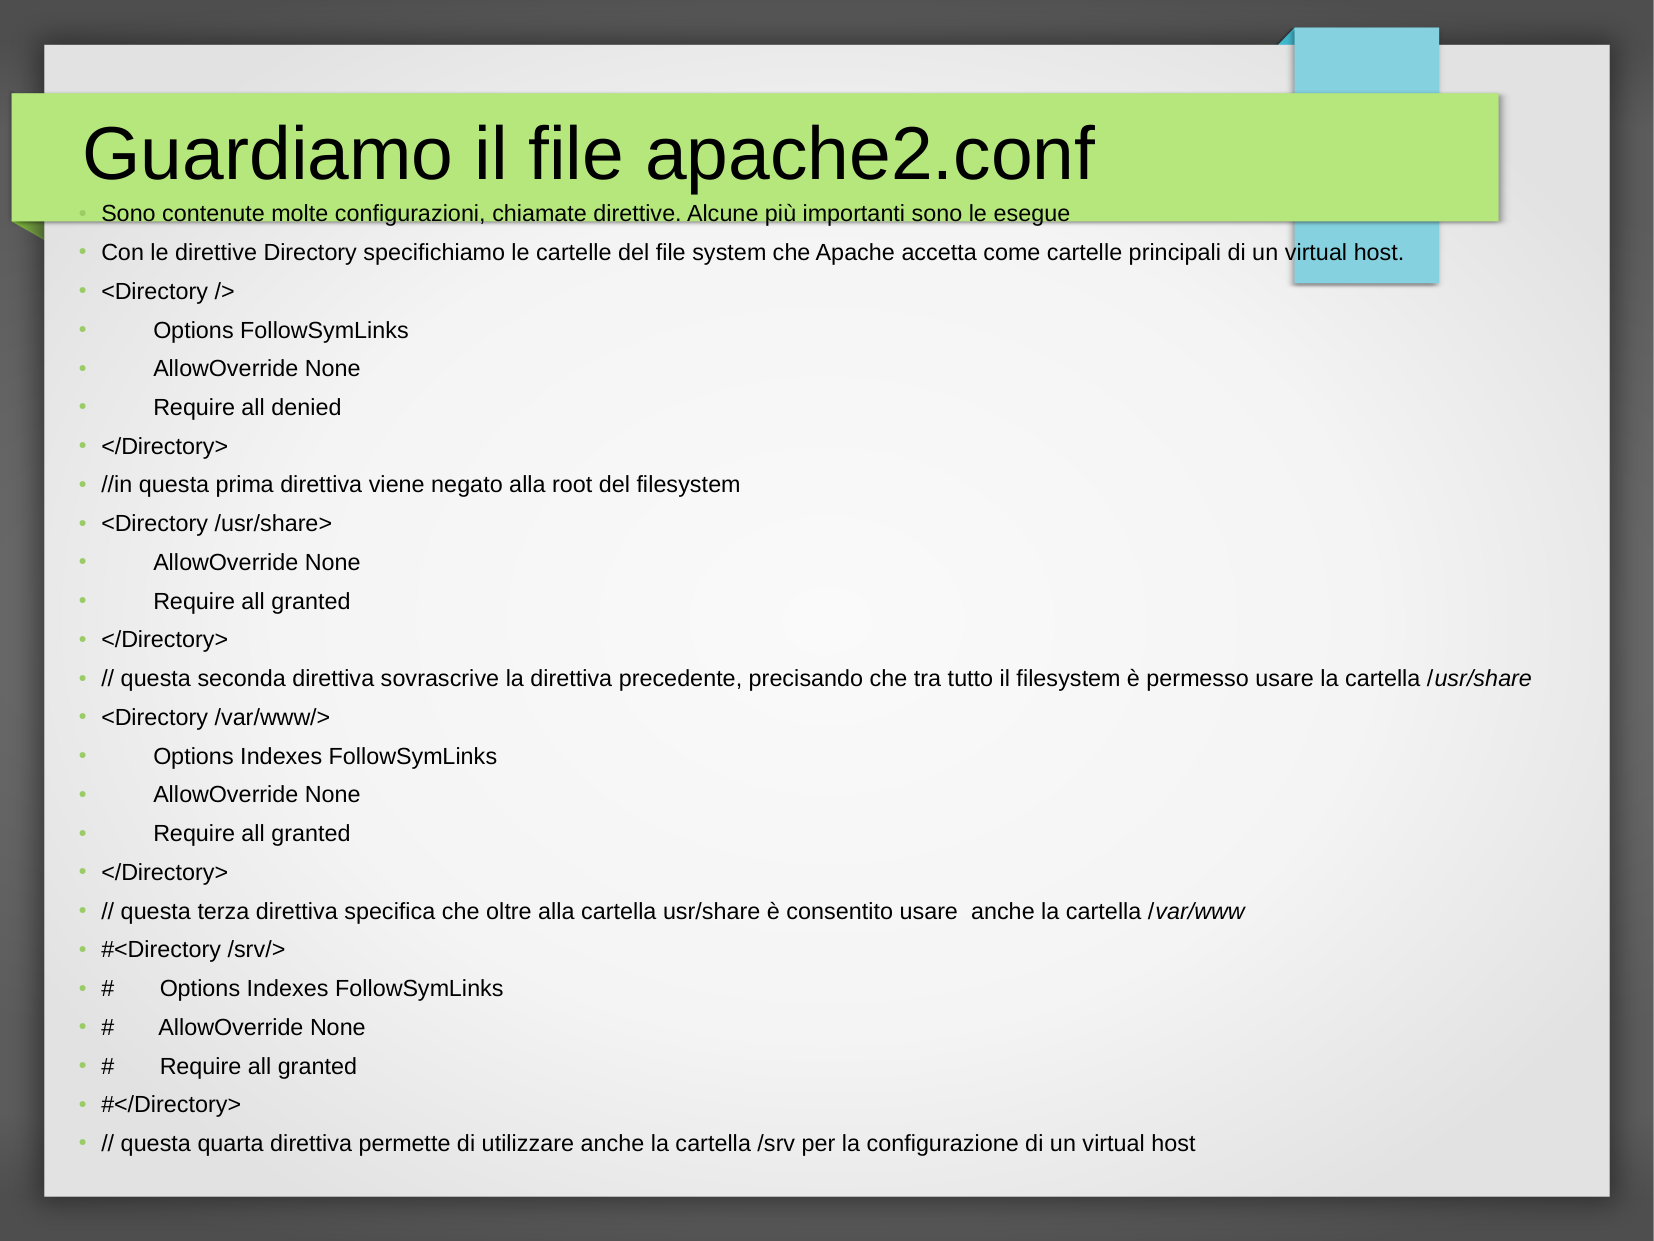

# Guardiamo il file apache2.conf
Sono contenute molte configurazioni, chiamate direttive. Alcune più importanti sono le esegue
Con le direttive Directory specifichiamo le cartelle del file system che Apache accetta come cartelle principali di un virtual host.
<Directory />
 Options FollowSymLinks
 AllowOverride None
 Require all denied
</Directory>
//in questa prima direttiva viene negato alla root del filesystem
<Directory /usr/share>
 AllowOverride None
 Require all granted
</Directory>
// questa seconda direttiva sovrascrive la direttiva precedente, precisando che tra tutto il filesystem è permesso usare la cartella /usr/share
<Directory /var/www/>
 Options Indexes FollowSymLinks
 AllowOverride None
 Require all granted
</Directory>
// questa terza direttiva specifica che oltre alla cartella usr/share è consentito usare anche la cartella /var/www
#<Directory /srv/>
# Options Indexes FollowSymLinks
# AllowOverride None
# Require all granted
#</Directory>
// questa quarta direttiva permette di utilizzare anche la cartella /srv per la configurazione di un virtual host